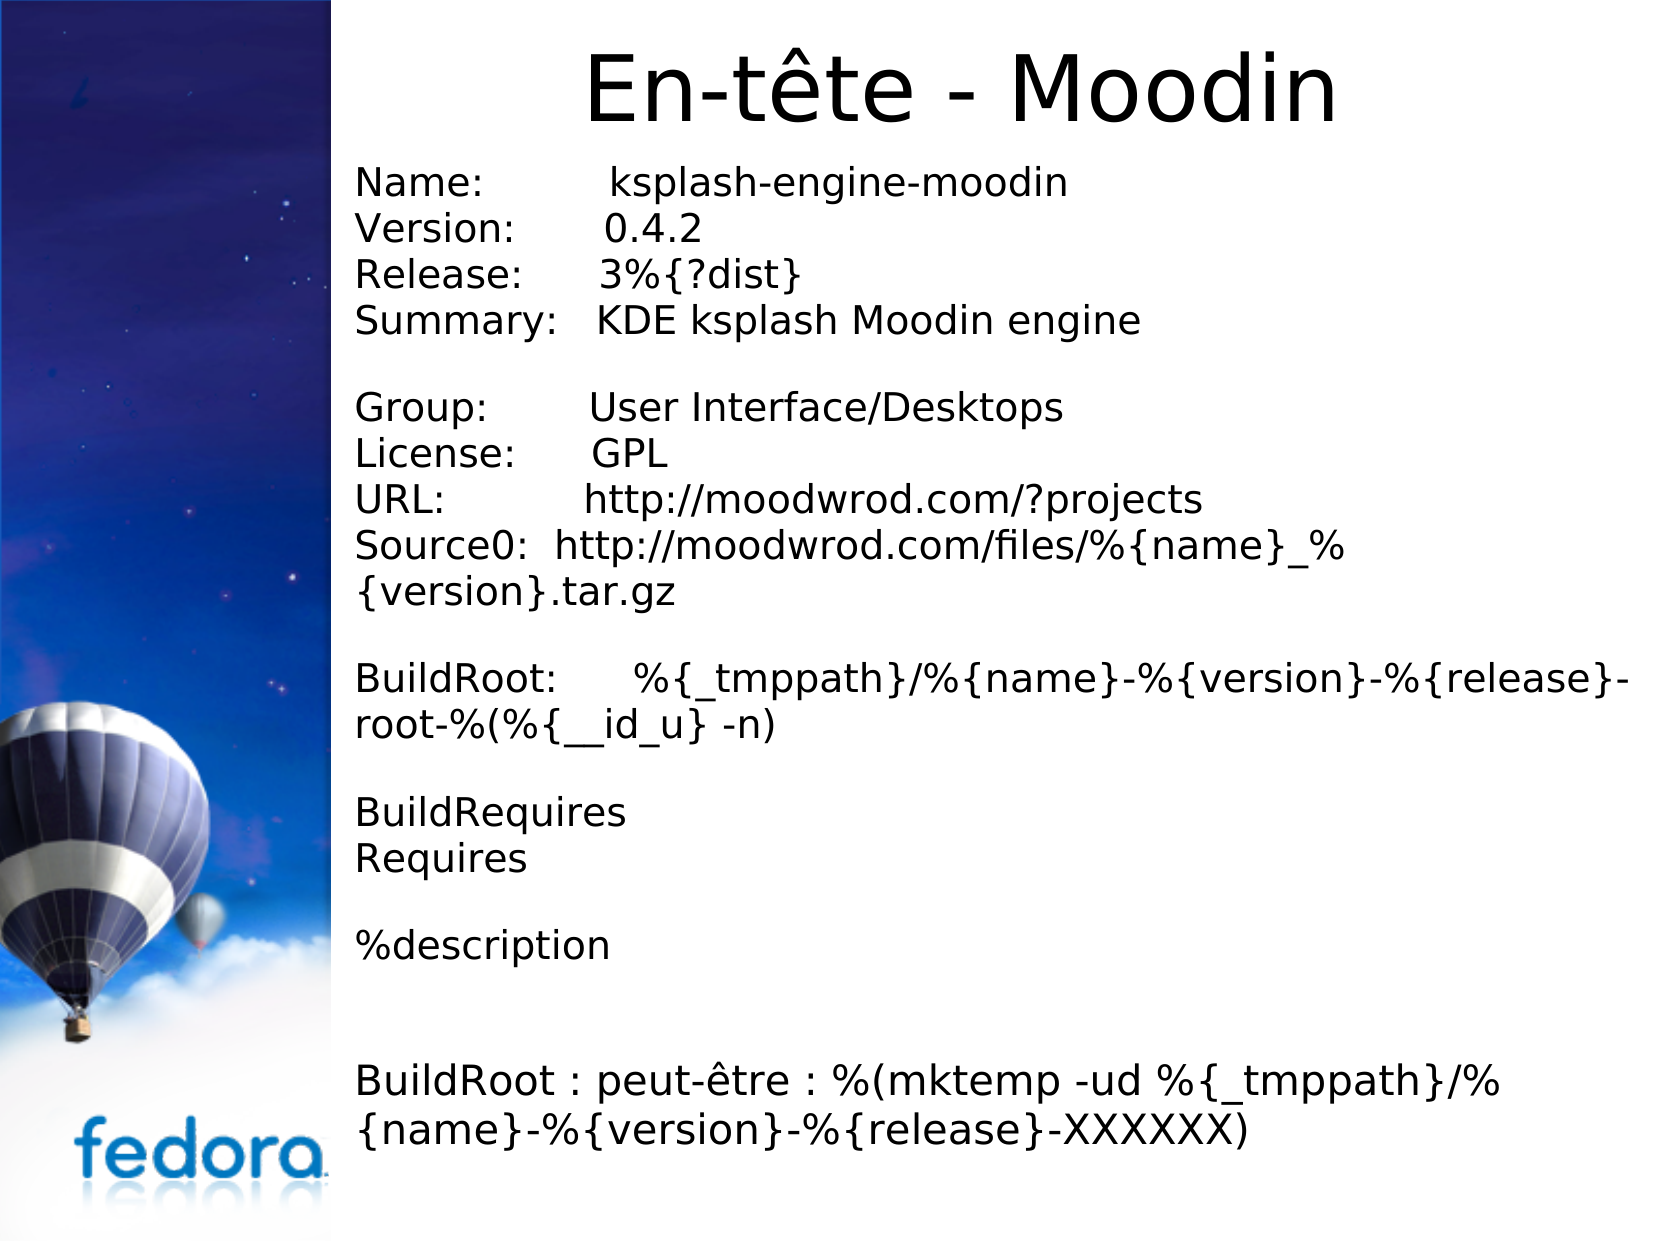

En-tête - Moodin
# Name: ksplash-engine-moodin Version: 0.4.2 Release: 3%{?dist} Summary: KDE ksplash Moodin engine
Group: User Interface/Desktops
License: GPL
URL: http://moodwrod.com/?projects
Source0: http://moodwrod.com/files/%{name}_%{version}.tar.gz
BuildRoot: %{_tmppath}/%{name}-%{version}-%{release}-root-%(%{__id_u} -n)
BuildRequires
Requires
%description
BuildRoot : peut-être : %(mktemp -ud %{_tmppath}/%{name}-%{version}-%{release}-XXXXXX)